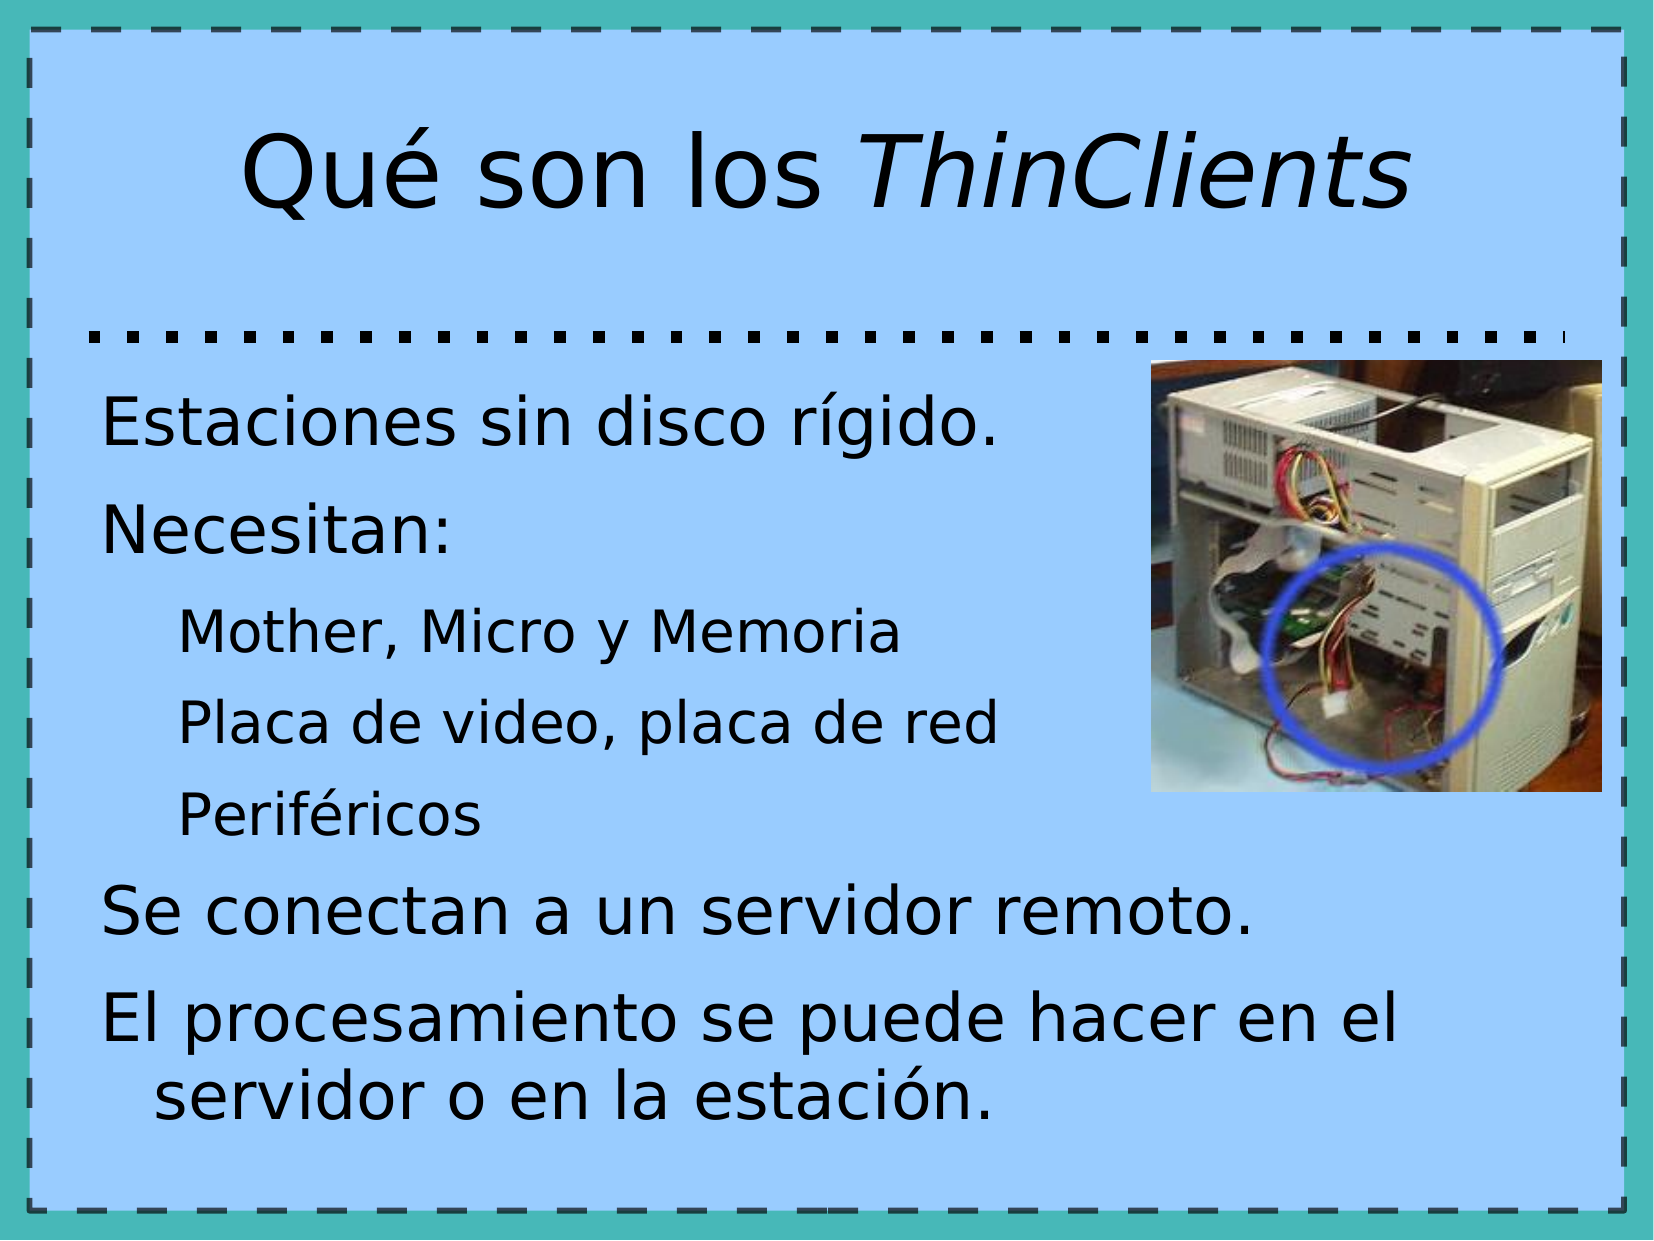

# Qué son los ThinClients
Estaciones sin disco rígido.
Necesitan:
Mother, Micro y Memoria
Placa de video, placa de red
Periféricos
Se conectan a un servidor remoto.
El procesamiento se puede hacer en el servidor o en la estación.